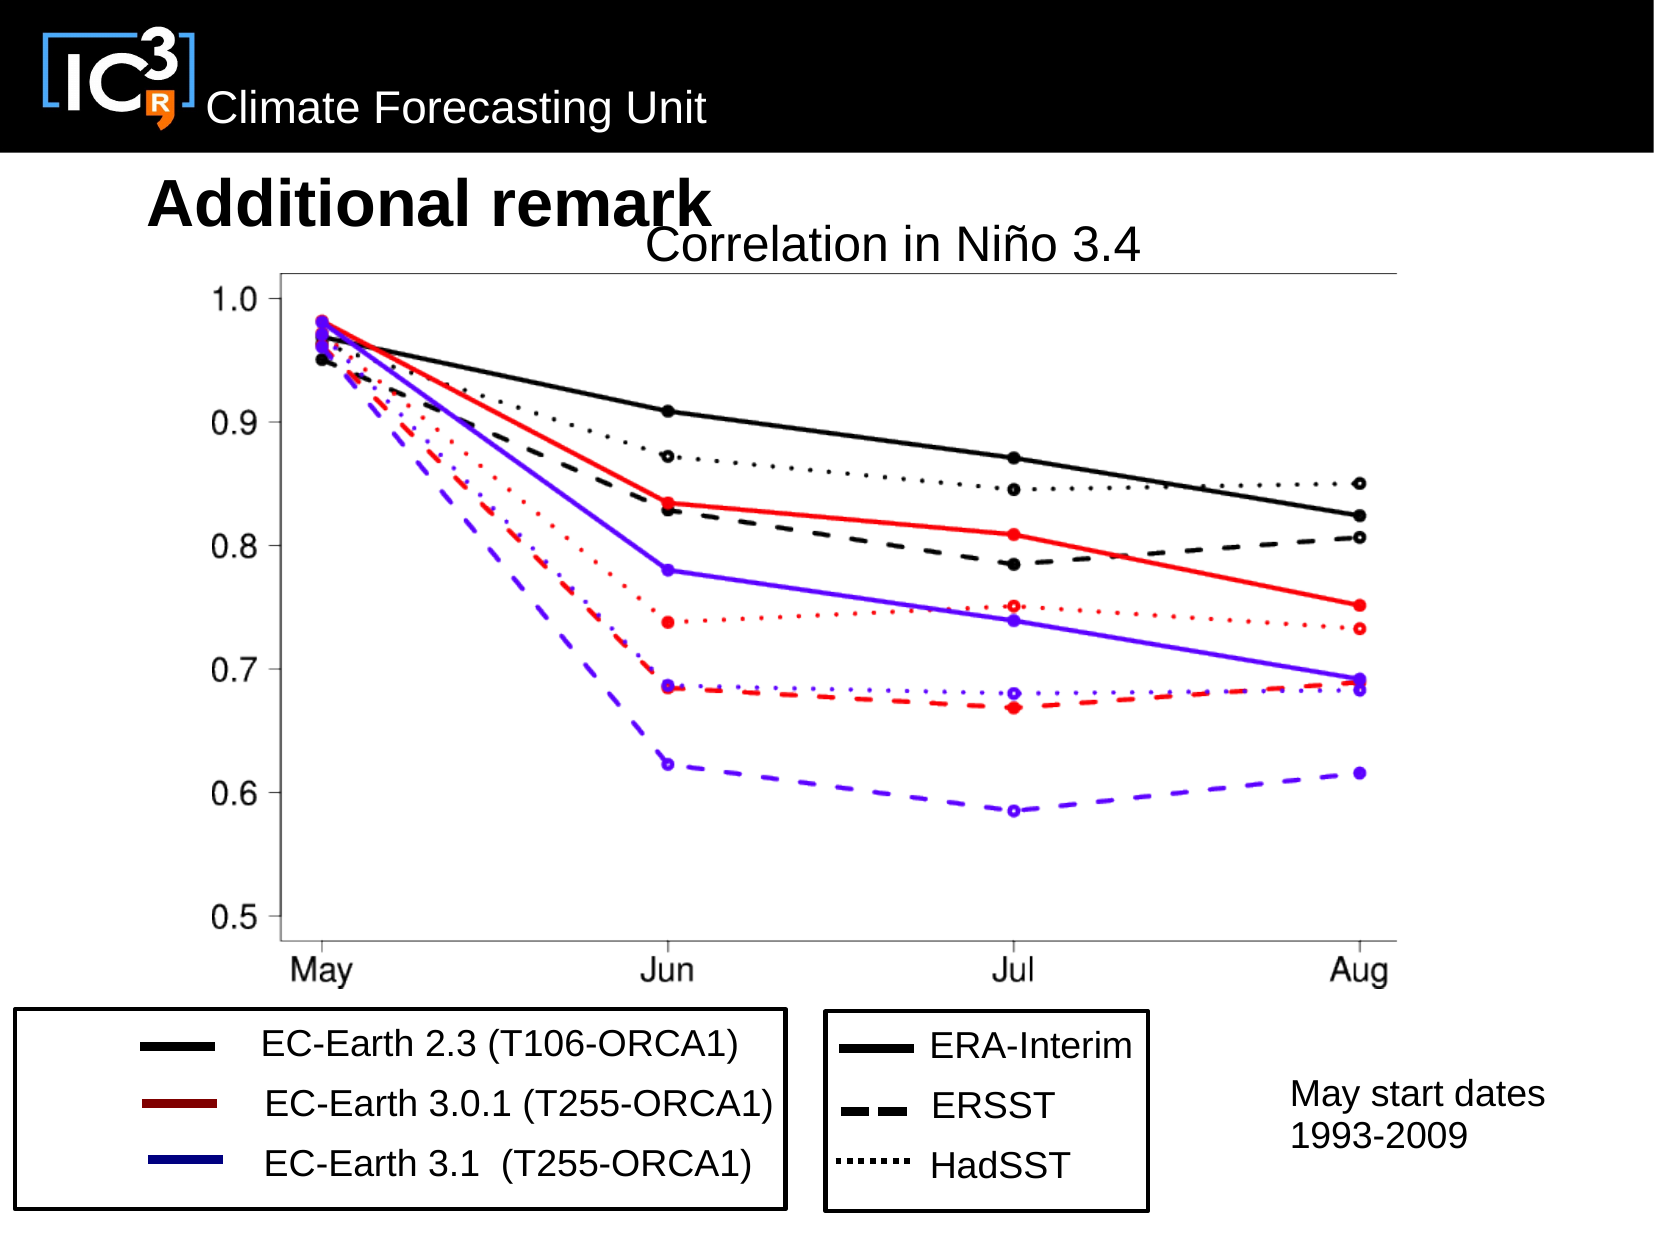

Climate Forecasting Unit
Additional remark
Correlation in Niño 3.4
EC-Earth 2.3 (T106-ORCA1)
ERA-Interim
May start dates
1993-2009
EC-Earth 3.0.1 (T255-ORCA1)
ERSST
EC-Earth 3.1 (T255-ORCA1)
HadSST